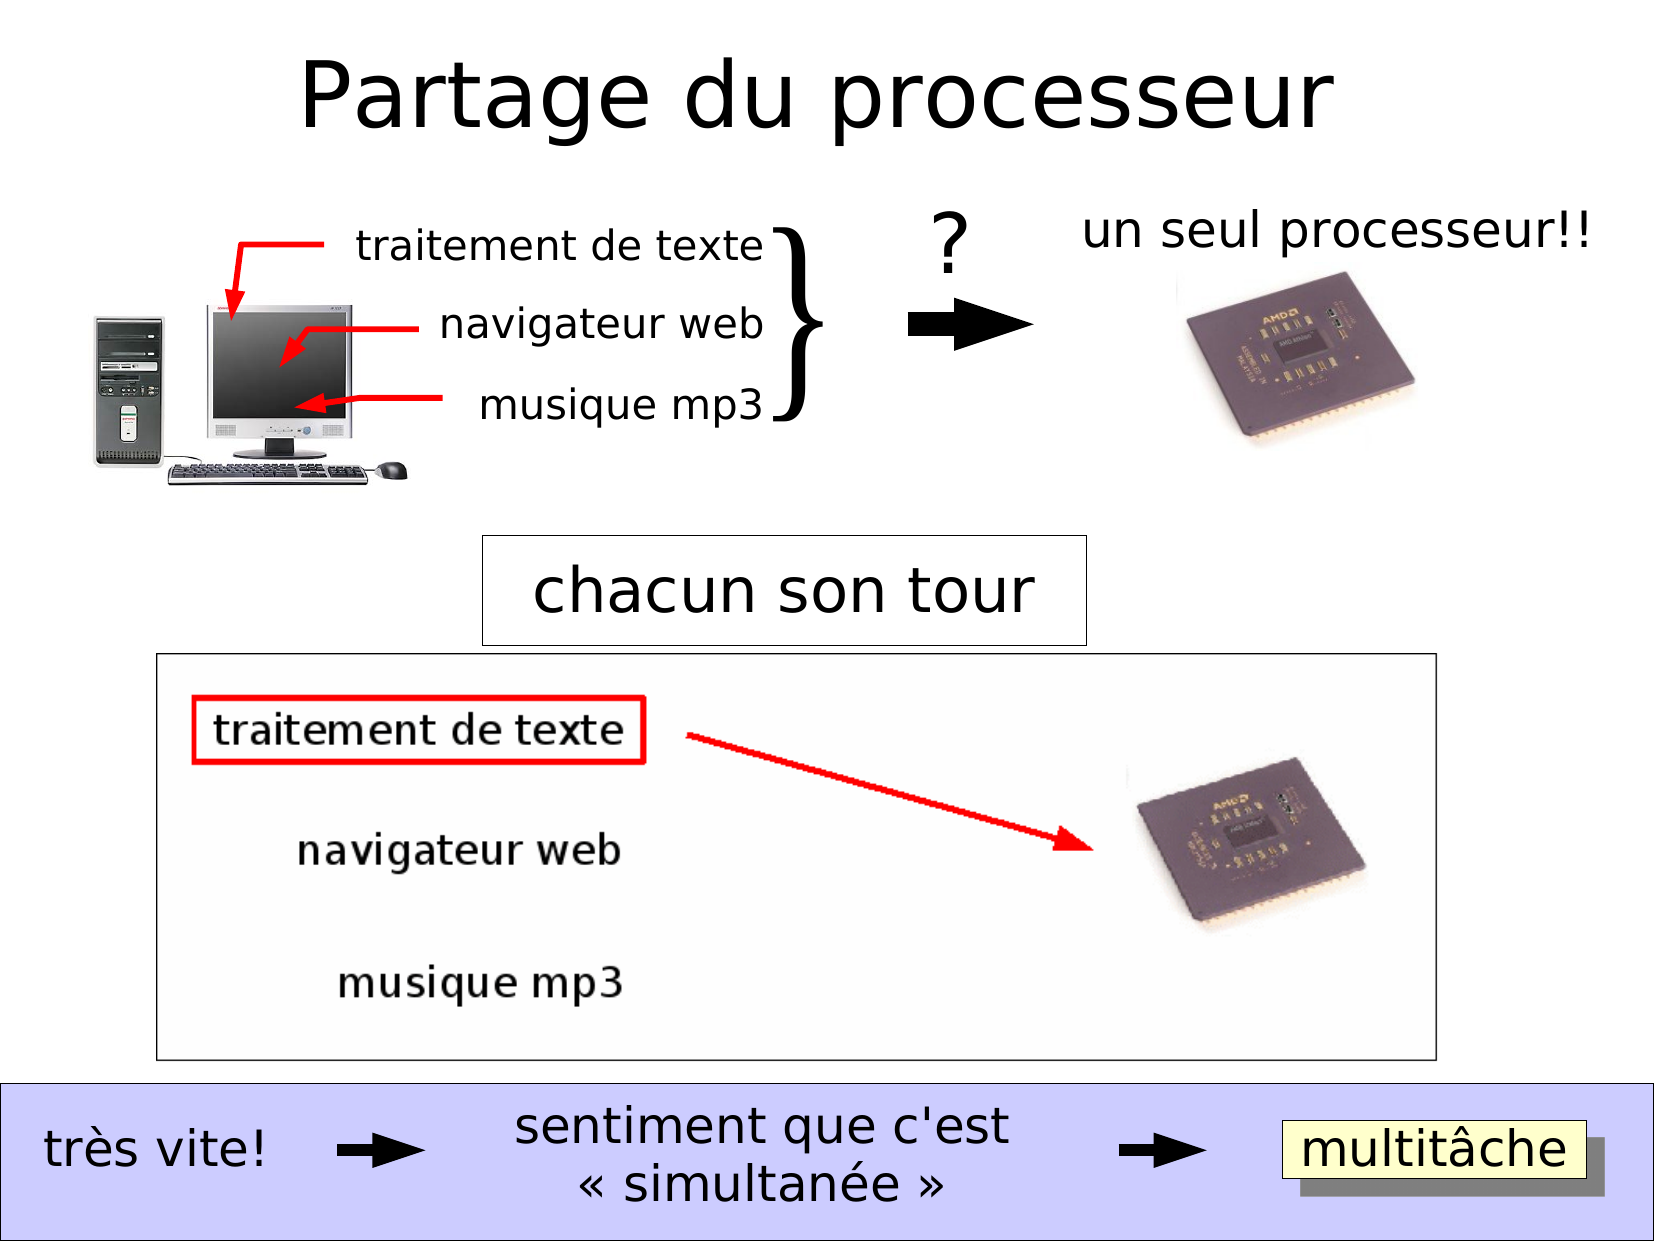

# Partage du processeur
}
?
un seul processeur!!
traitement de texte
navigateur web
musique mp3
chacun son tour
sentiment que c'est
« simultanée »
très vite!
multitâche